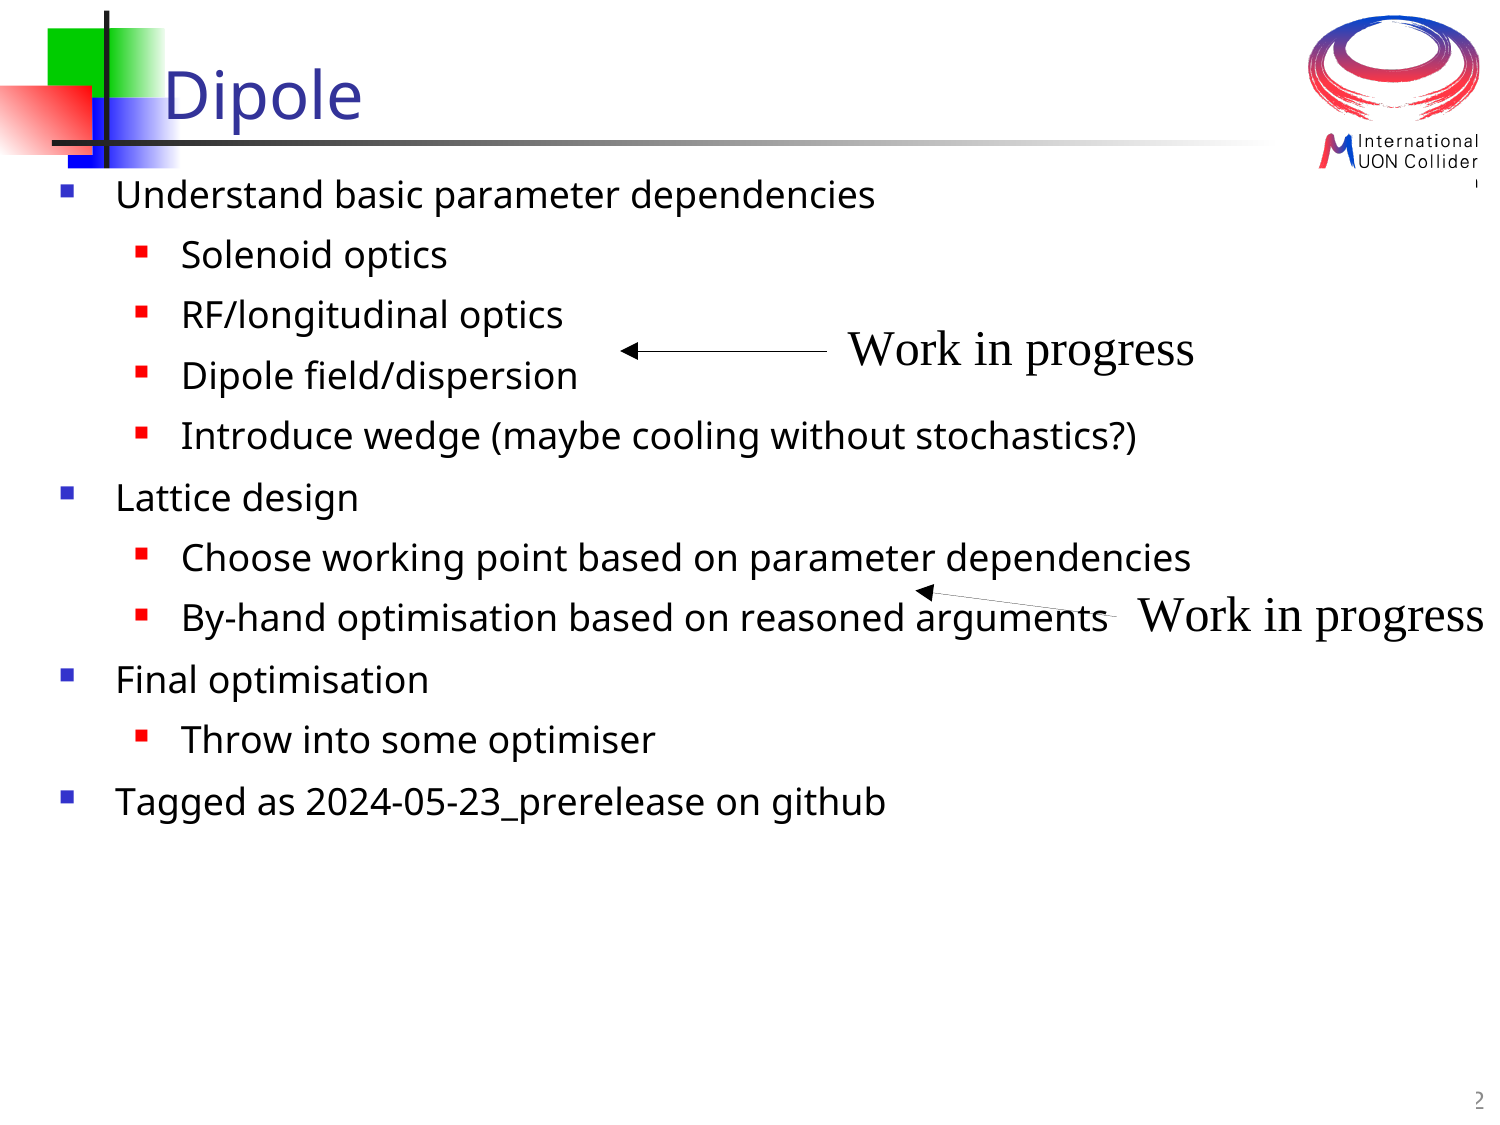

# Dipole
Understand basic parameter dependencies
Solenoid optics
RF/longitudinal optics
Dipole field/dispersion
Introduce wedge (maybe cooling without stochastics?)
Lattice design
Choose working point based on parameter dependencies
By-hand optimisation based on reasoned arguments
Final optimisation
Throw into some optimiser
Tagged as 2024-05-23_prerelease on github
Work in progress
Work in progress
22